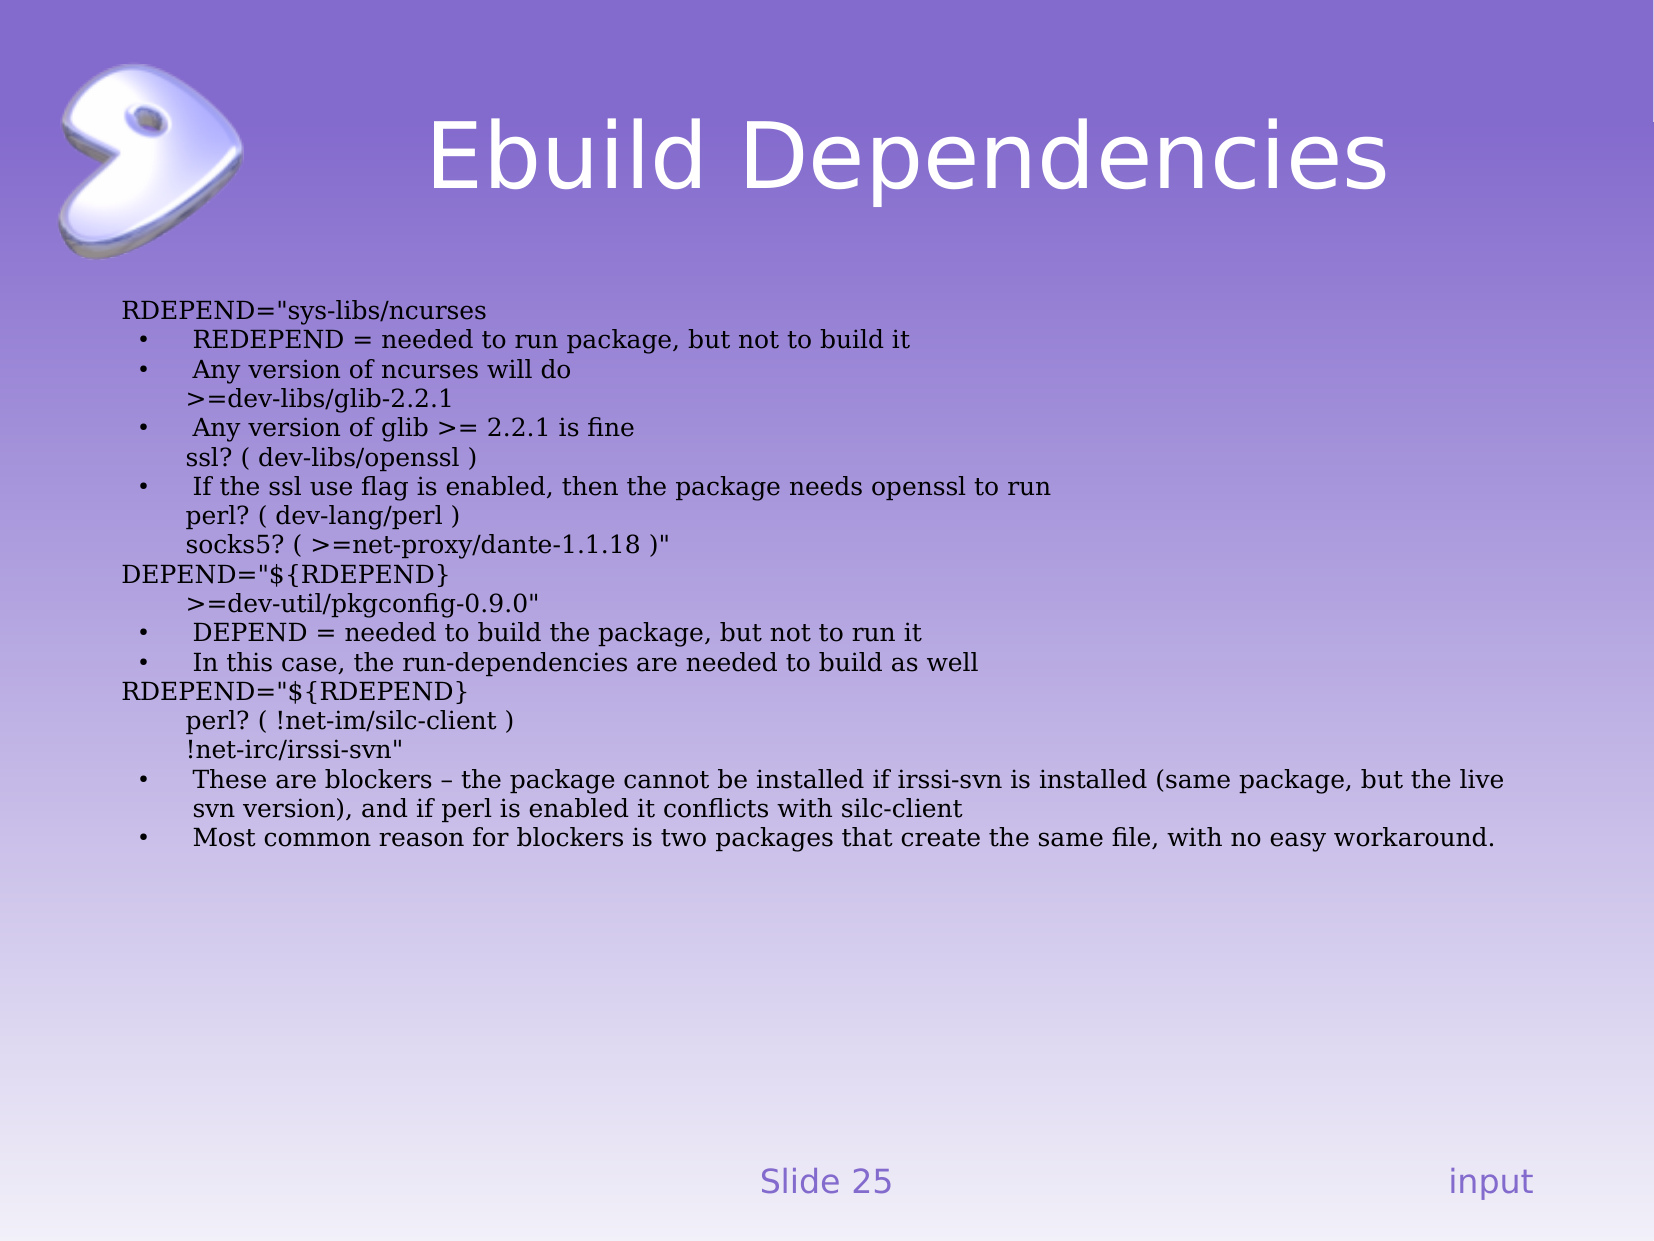

# Ebuild Dependencies
RDEPEND="sys-libs/ncurses
REDEPEND = needed to run package, but not to build it
Any version of ncurses will do
 >=dev-libs/glib-2.2.1
Any version of glib >= 2.2.1 is fine
 ssl? ( dev-libs/openssl )
If the ssl use flag is enabled, then the package needs openssl to run
 perl? ( dev-lang/perl )
 socks5? ( >=net-proxy/dante-1.1.18 )"
DEPEND="${RDEPEND}
 >=dev-util/pkgconfig-0.9.0"
DEPEND = needed to build the package, but not to run it
In this case, the run-dependencies are needed to build as well
RDEPEND="${RDEPEND}
 perl? ( !net-im/silc-client )
 !net-irc/irssi-svn"
These are blockers – the package cannot be installed if irssi-svn is installed (same package, but the live svn version), and if perl is enabled it conflicts with silc-client
Most common reason for blockers is two packages that create the same file, with no easy workaround.